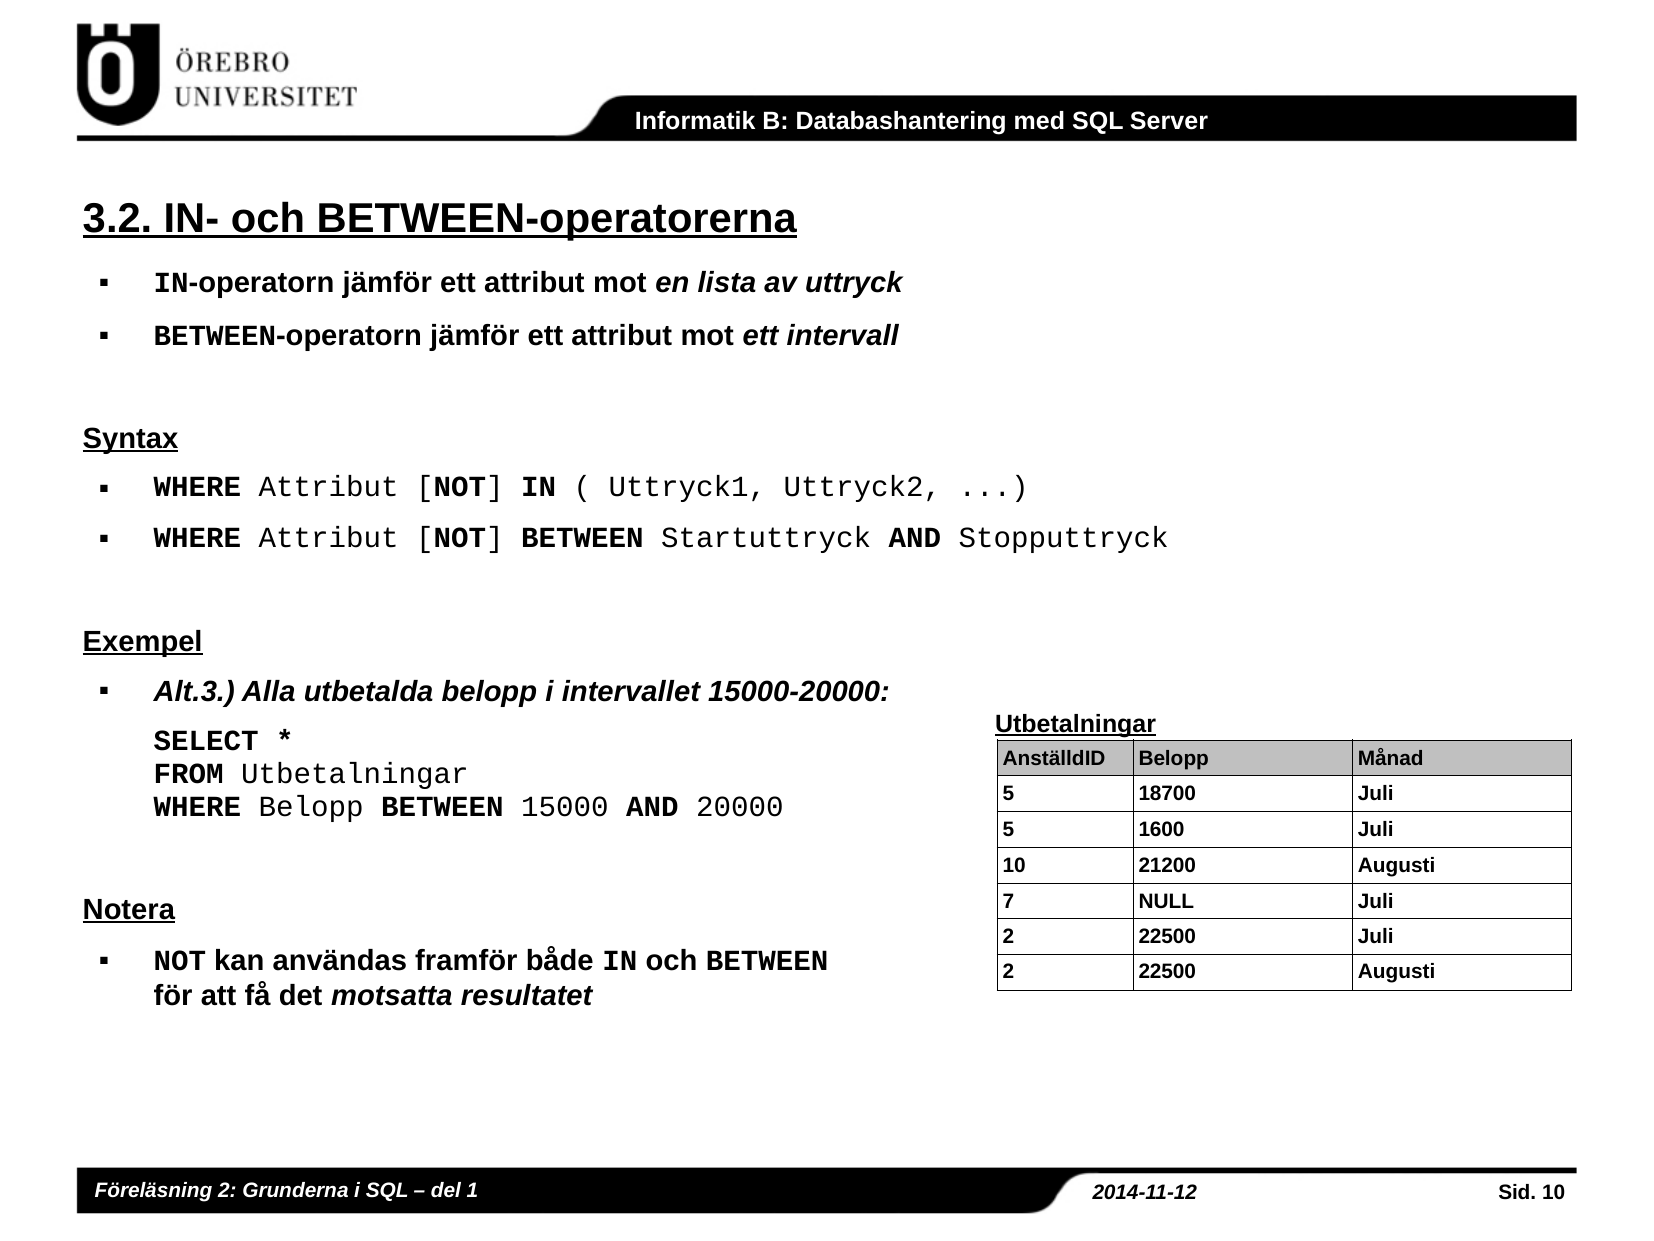

# 3.2. IN- och BETWEEN-operatorerna
IN-operatorn jämför ett attribut mot en lista av uttryck
BETWEEN-operatorn jämför ett attribut mot ett intervall
Syntax
WHERE Attribut [NOT] IN ( Uttryck1, Uttryck2, ...)
WHERE Attribut [NOT] BETWEEN Startuttryck AND Stopputtryck
Exempel
Alt.3.) Alla utbetalda belopp i intervallet 15000-20000:
SELECT *
FROM Utbetalningar
WHERE Belopp BETWEEN 15000 AND 20000
Notera
NOT kan användas framför både IN och BETWEEN
för att få det motsatta resultatet
Utbetalningar
| AnställdID | Belopp | Månad |
| --- | --- | --- |
| 5 | 18700 | Juli |
| 5 | 1600 | Juli |
| 10 | 21200 | Augusti |
| 7 | NULL | Juli |
| 2 | 22500 | Juli |
| 2 | 22500 | Augusti |
Föreläsning 2: Grunderna i SQL – del 1
2014-11-12
10